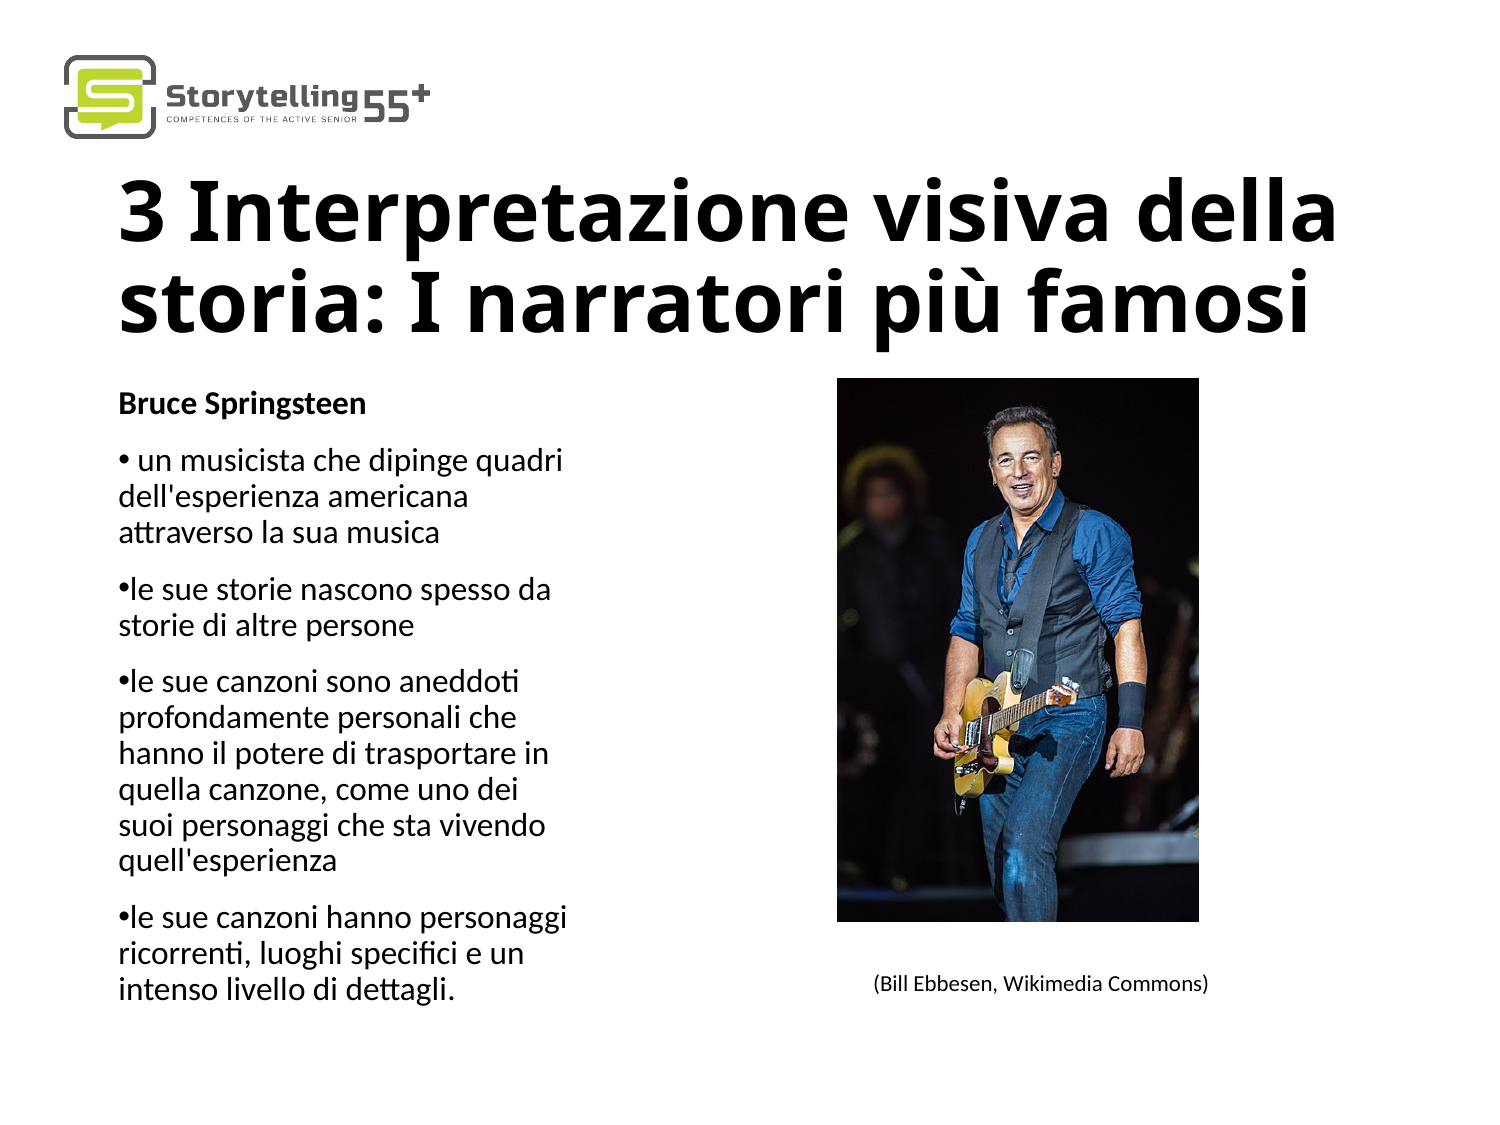

# 3 Interpretazione visiva della storia: I narratori più famosi
Bruce Springsteen
 un musicista che dipinge quadri dell'esperienza americana attraverso la sua musica
le sue storie nascono spesso da storie di altre persone
le sue canzoni sono aneddoti profondamente personali che hanno il potere di trasportare in quella canzone, come uno dei suoi personaggi che sta vivendo quell'esperienza
le sue canzoni hanno personaggi ricorrenti, luoghi specifici e un intenso livello di dettagli.
 (Bill Ebbesen, Wikimedia Commons)